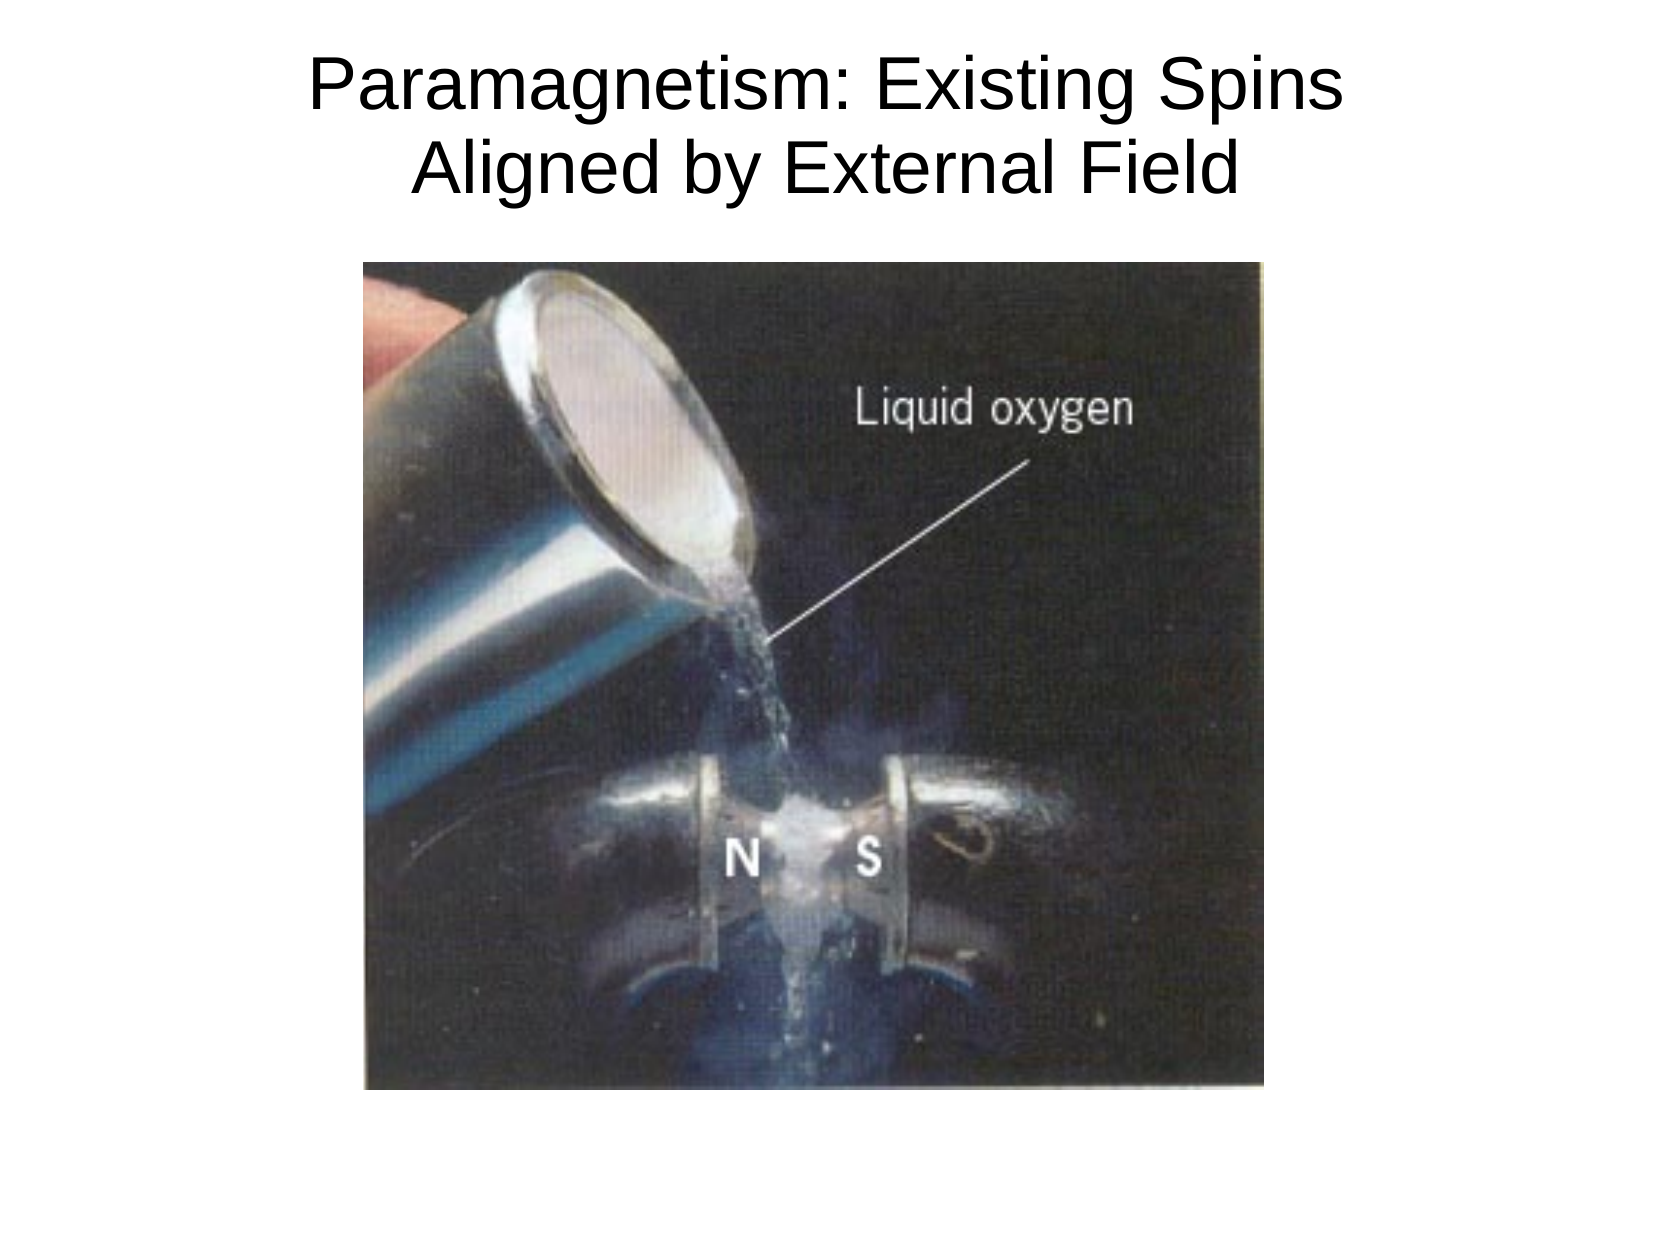

# Paramagnetism: Existing Spins Aligned by External Field